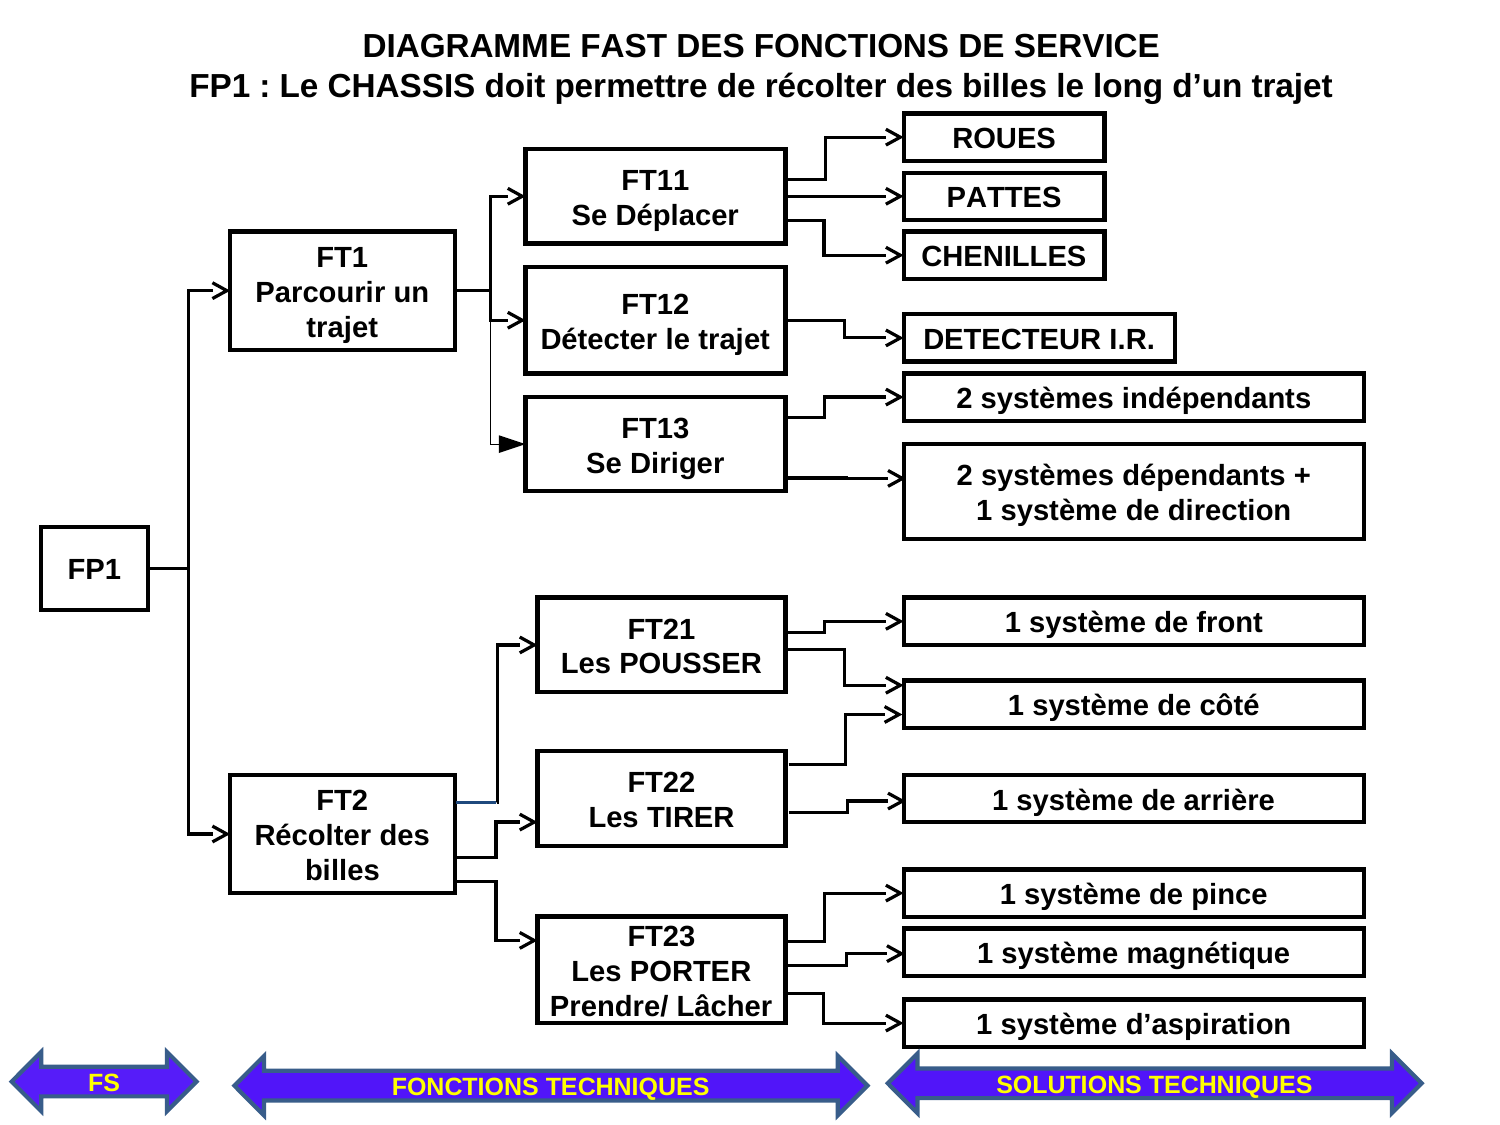

# DIAGRAMME FAST DES FONCTIONS DE SERVICE FP1 : Le CHASSIS doit permettre de récolter des billes le long d’un trajet
ROUES
FT11
Se Déplacer
PATTES
FT1
Parcourir un trajet
CHENILLES
FT12
Détecter le trajet
DETECTEUR I.R.
2 systèmes indépendants
FT13
Se Diriger
2 systèmes dépendants +
1 système de direction
FP1
FT21
Les POUSSER
1 système de front
1 système de côté
FT22
Les TIRER
FT2
Récolter des billes
1 système de arrière
1 système de pince
FT23
Les PORTER
Prendre/ Lâcher
1 système magnétique
1 système d’aspiration
FS
SOLUTIONS TECHNIQUES
FONCTIONS TECHNIQUES